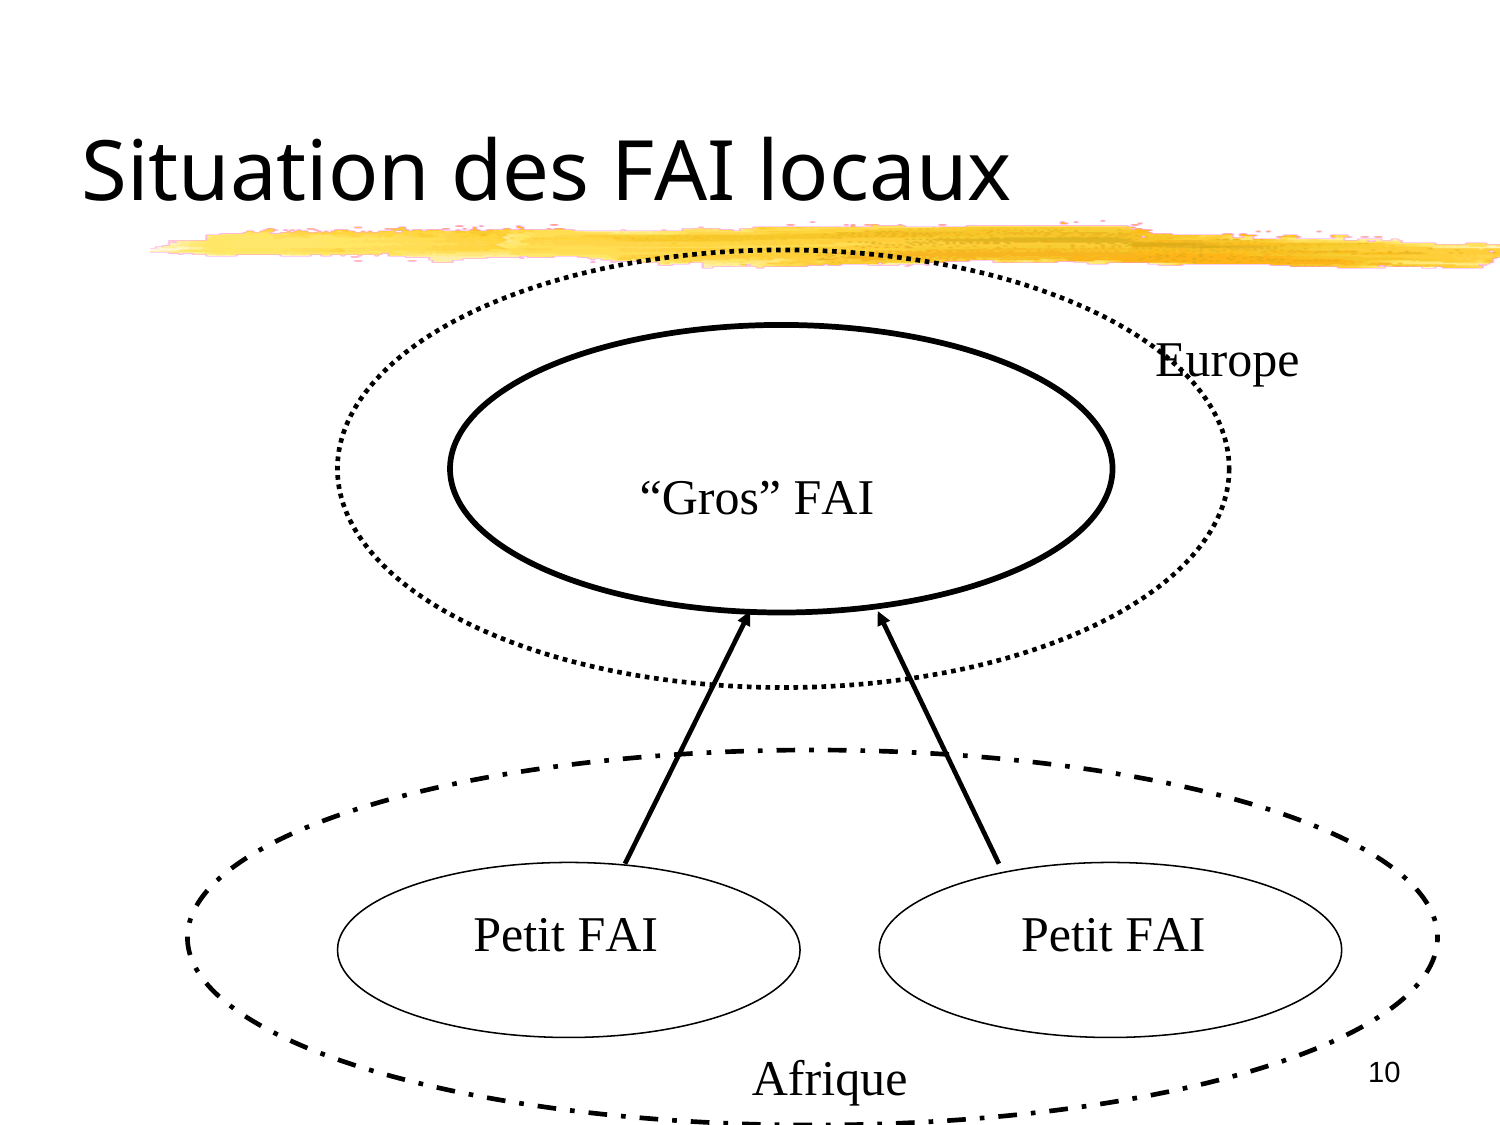

# Situation des FAI locaux
Europe
“Gros” FAI
Petit FAI
Petit FAI
Afrique